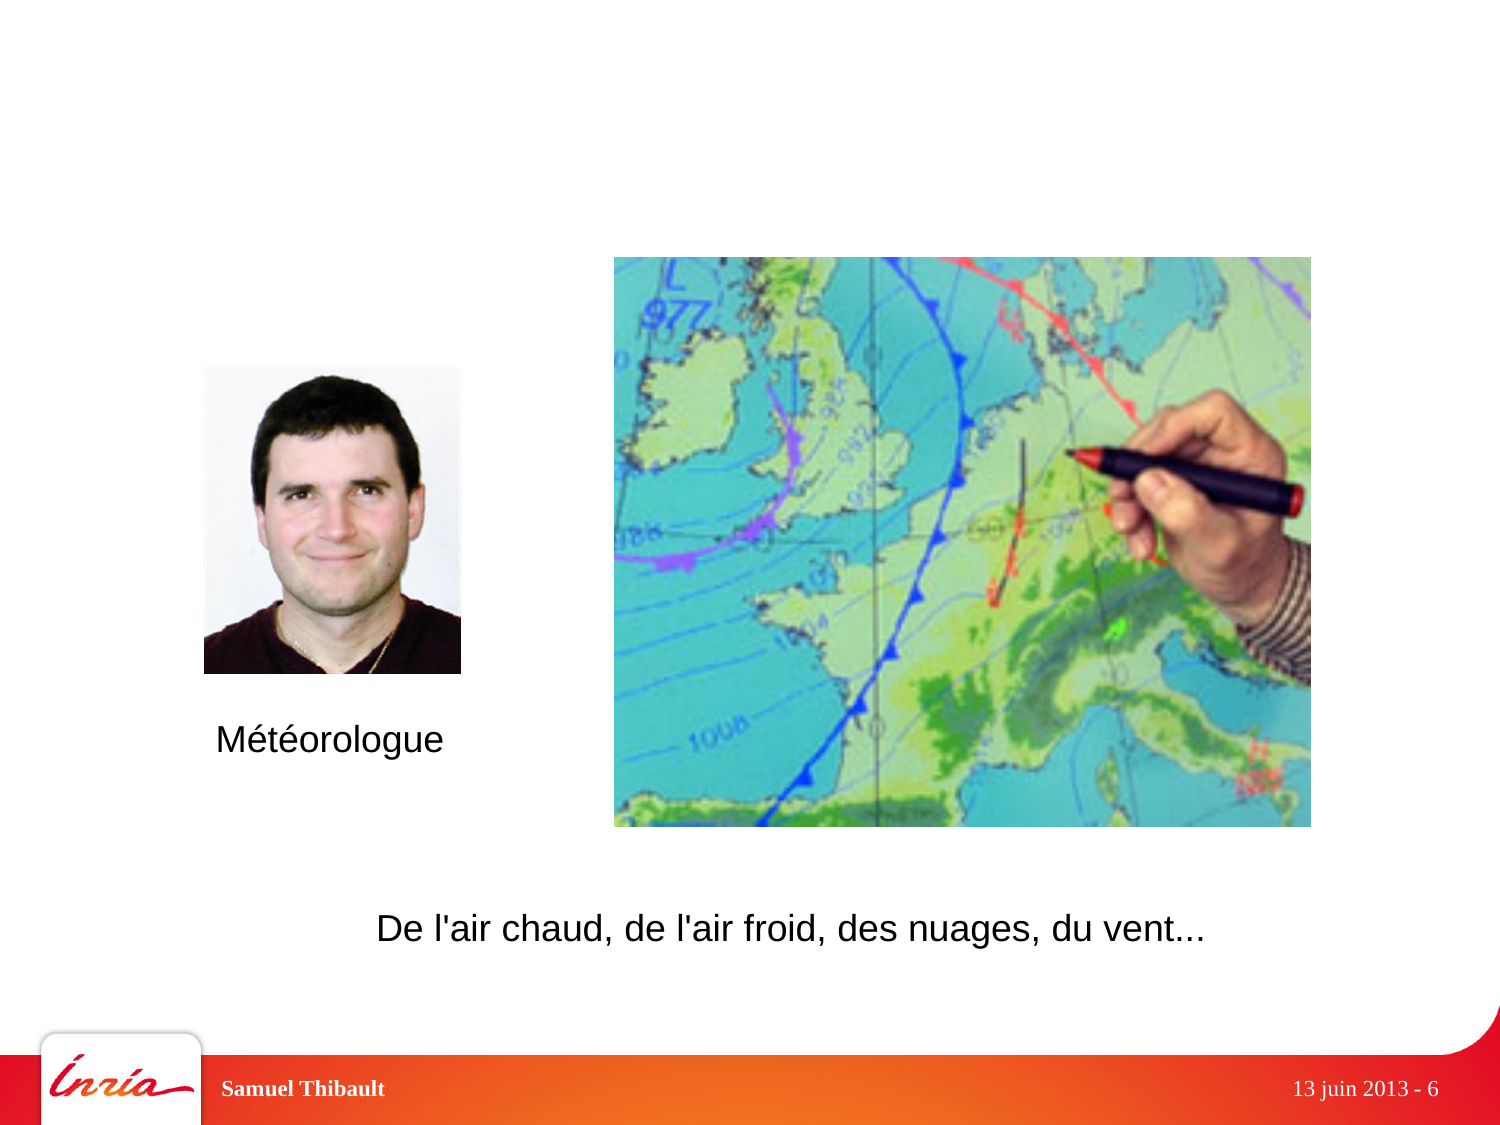

Météorologue
De l'air chaud, de l'air froid, des nuages, du vent...
6
Samuel Thibault
13 juin 2013